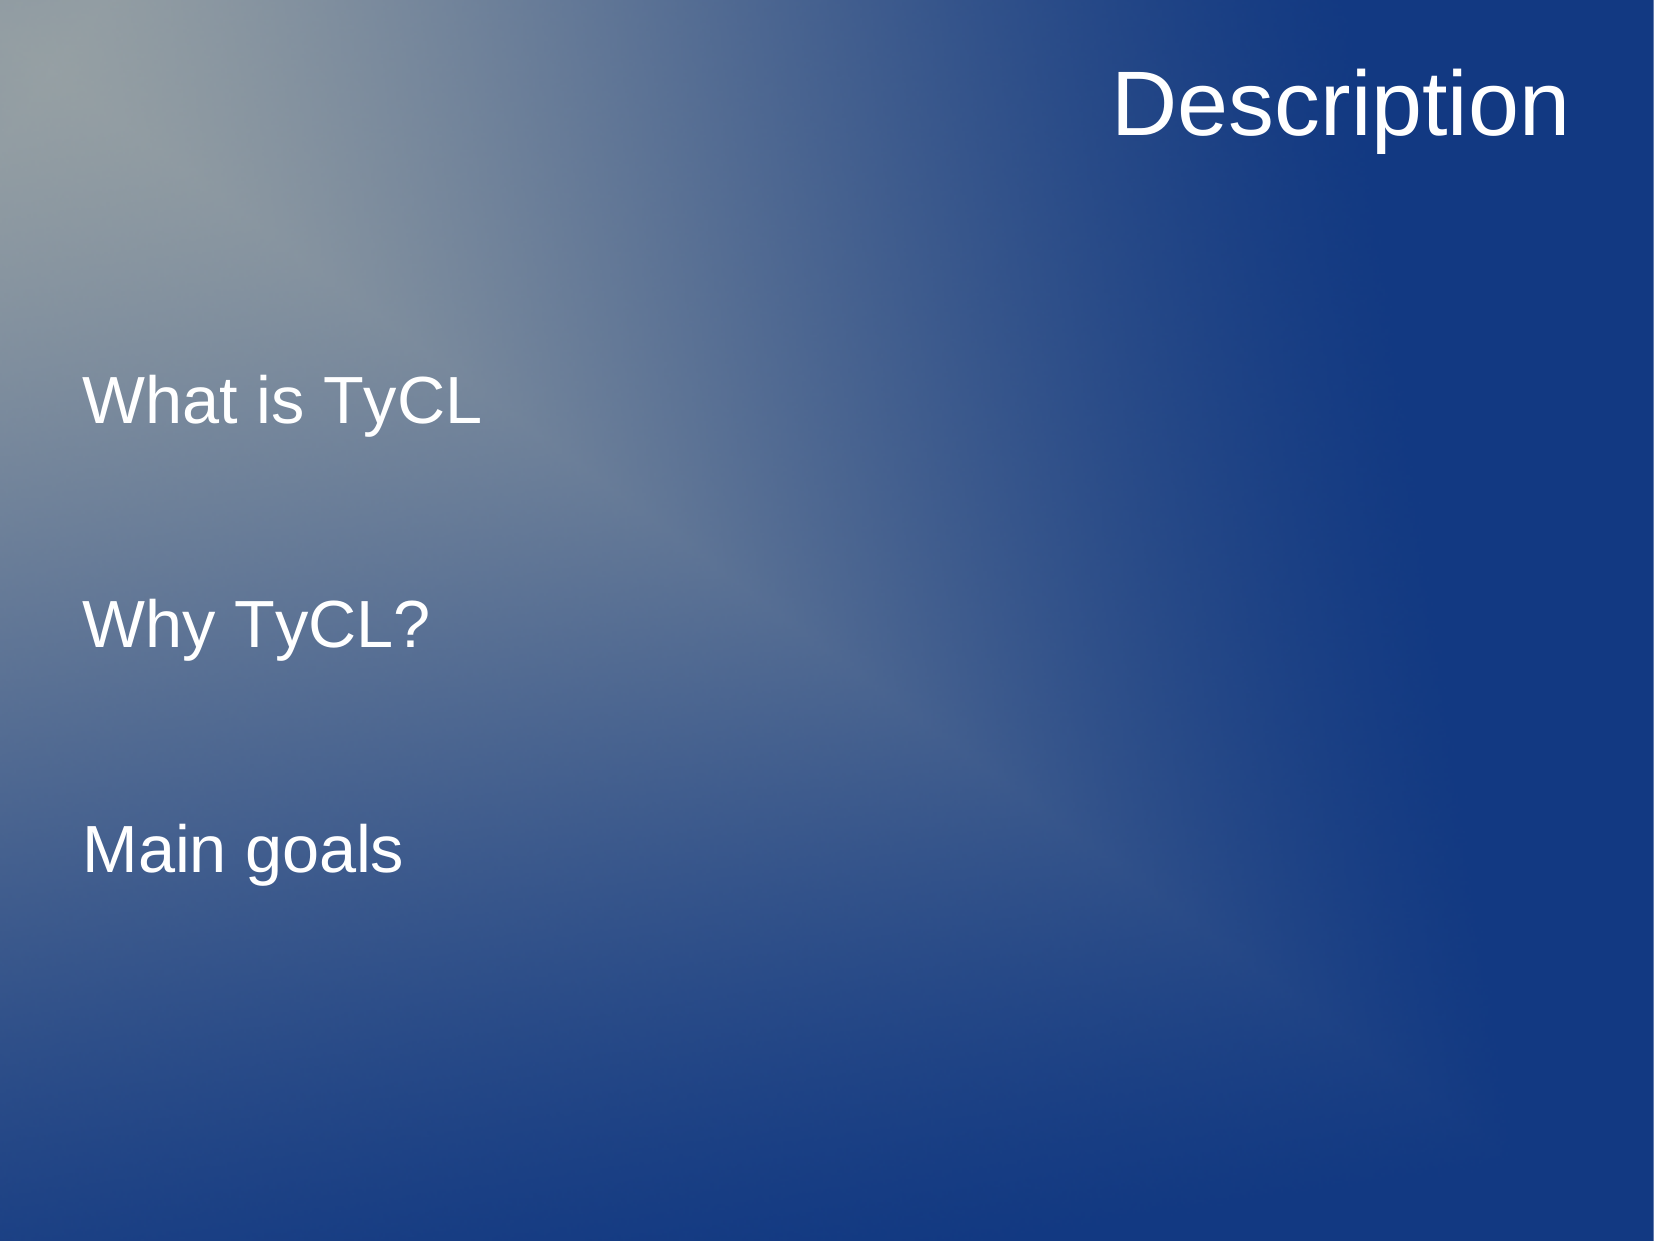

Description
# What is TyCL
Why TyCL?
Main goals